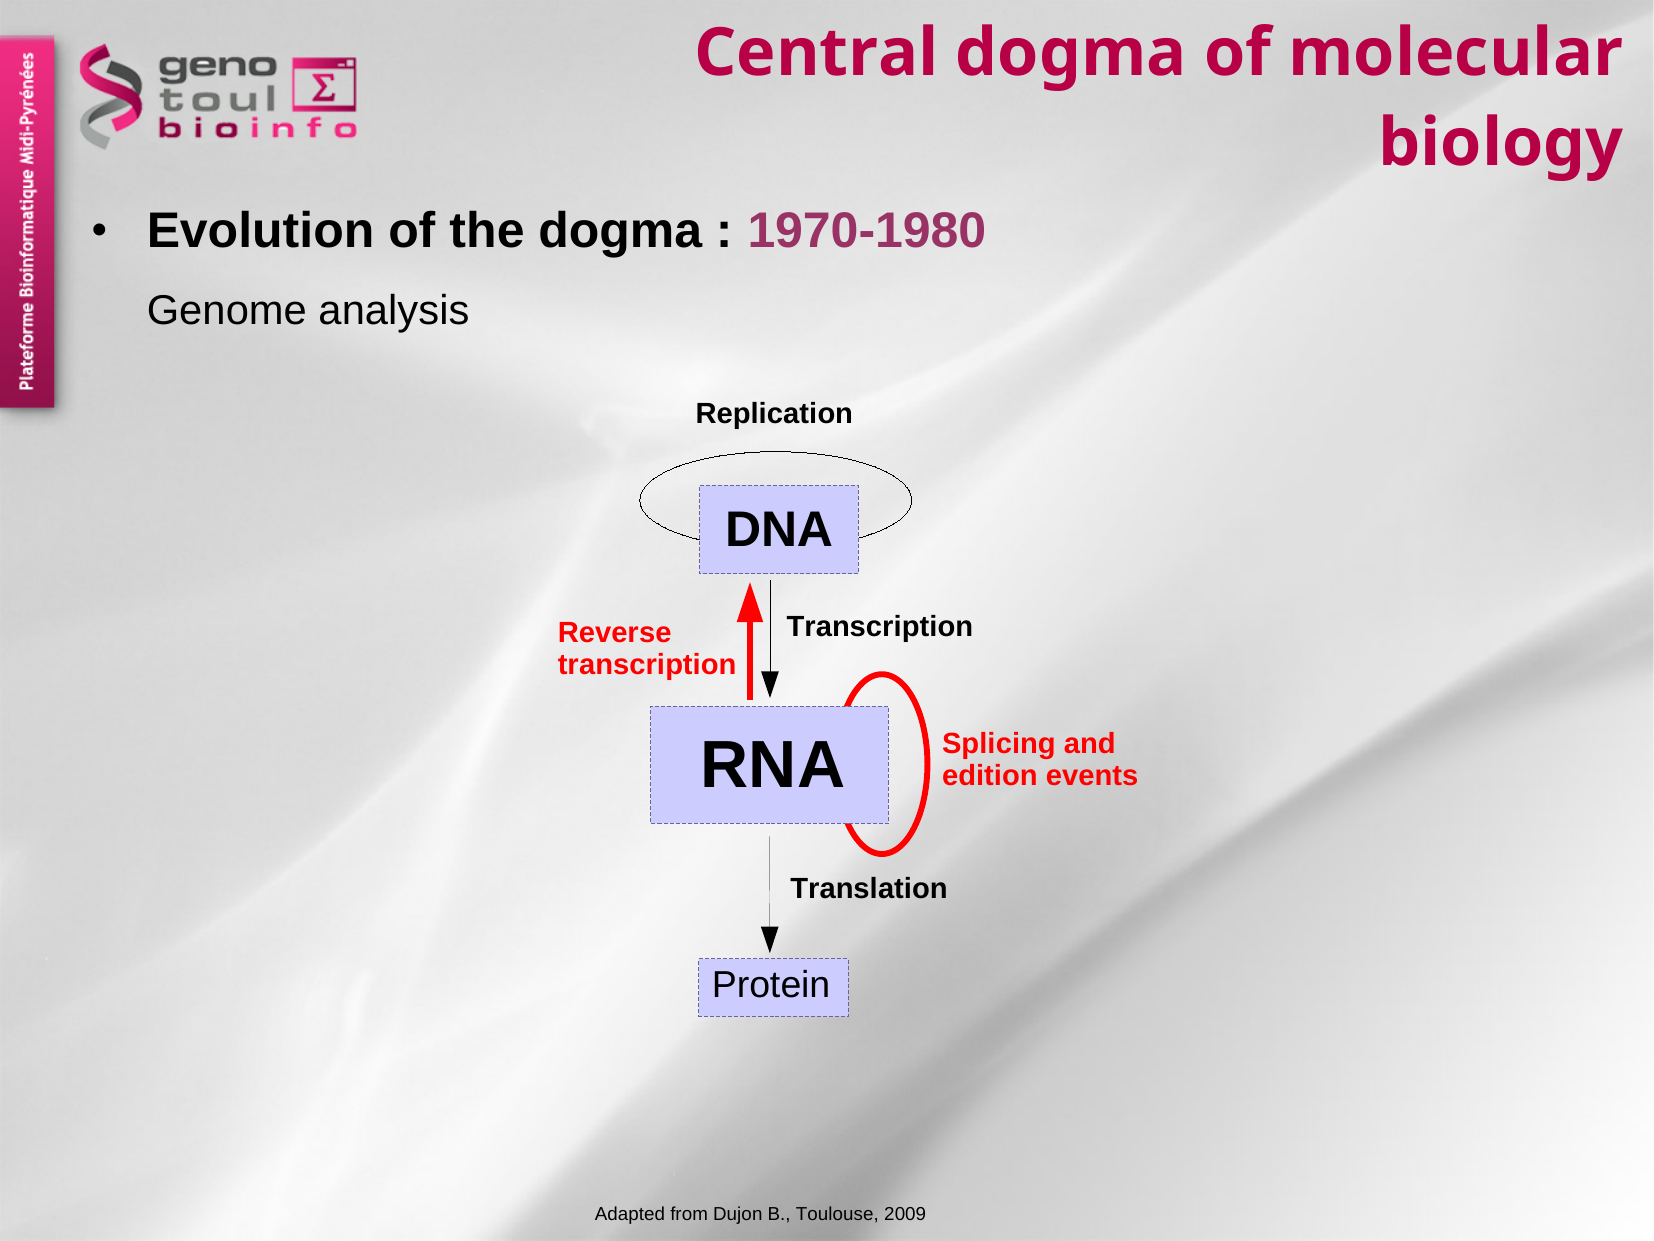

Central dogma of molecular biology
# Evolution of the dogma : 1970-1980
Genome analysis
Replication
DNA
Transcription
Reverse
transcription
Splicing and
edition events
RNA
Translation
Protein
Adapted from Dujon B., Toulouse, 2009